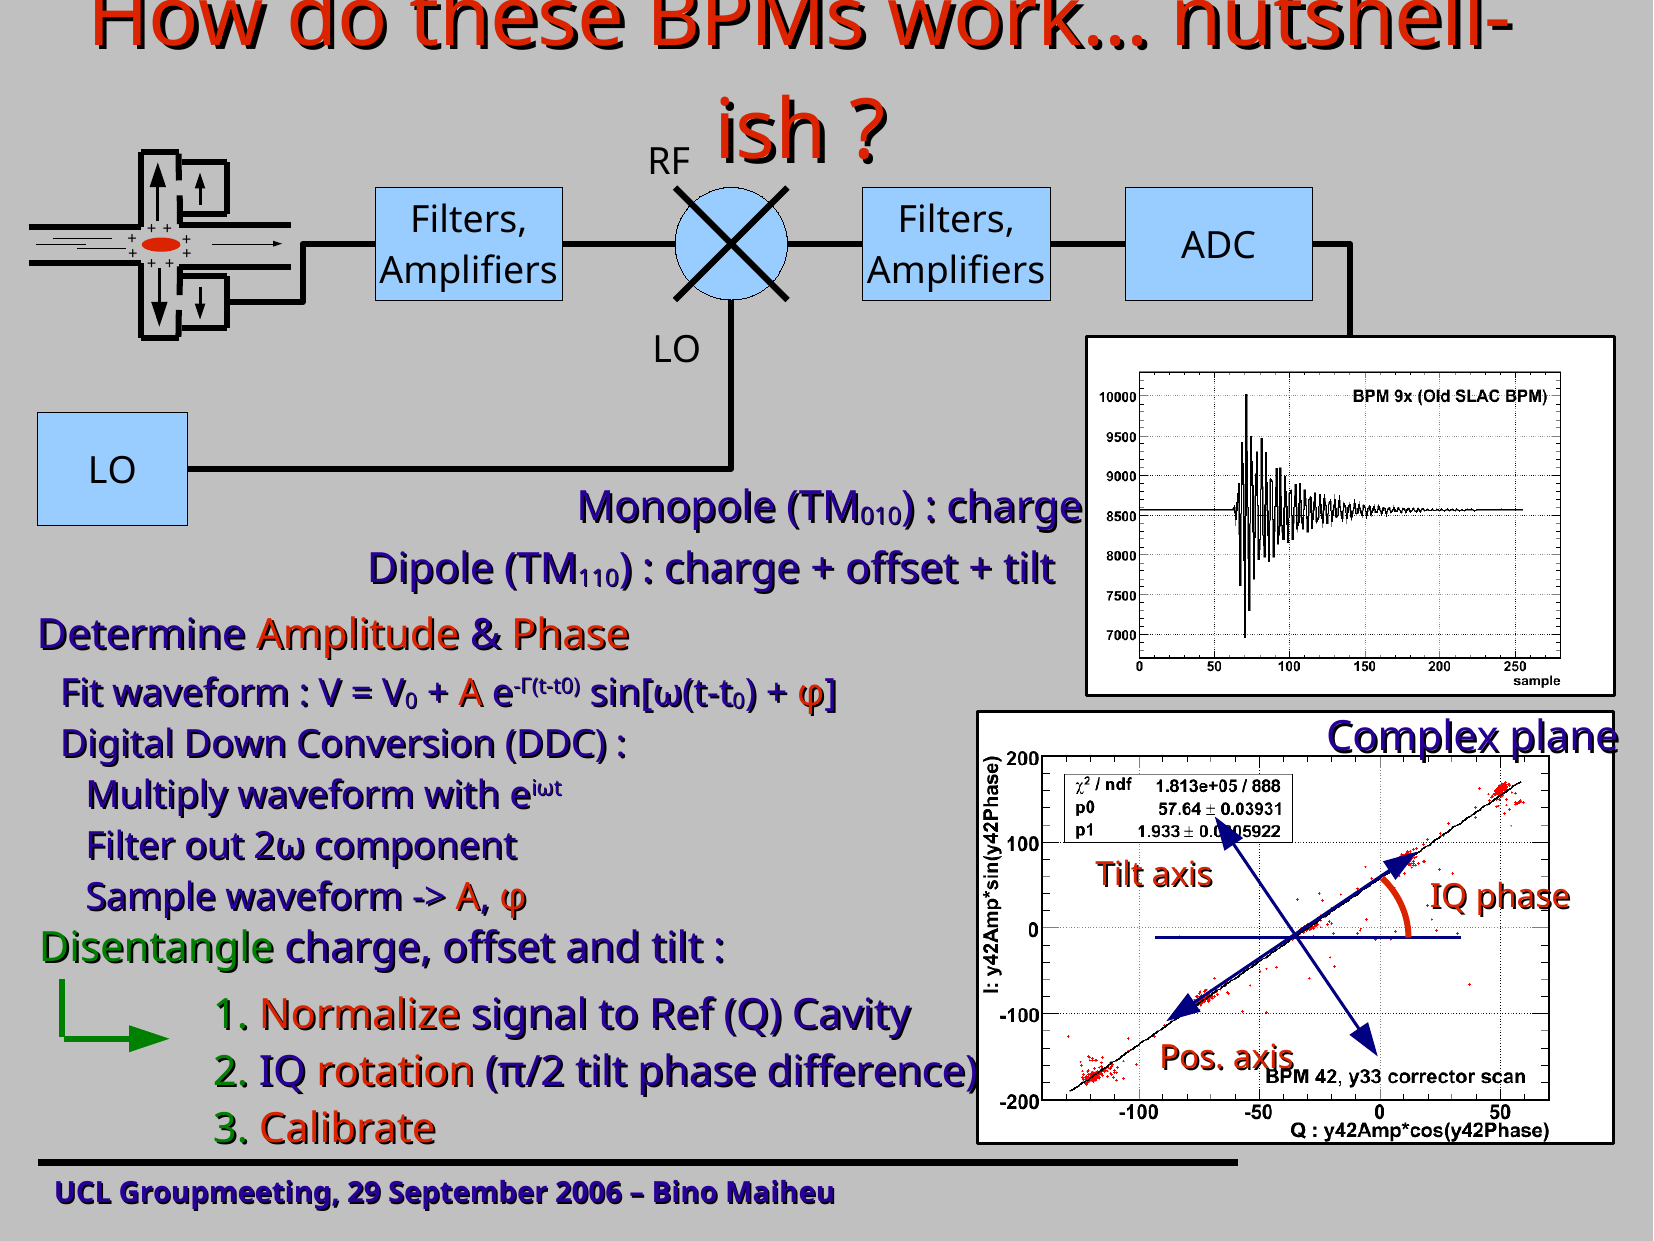

# How do these BPMs work... nutshell-ish ?
RF
Filters,
Amplifiers
Filters,
Amplifiers
ADC
+
+
+
+
+
+
+
+
LO
LO
Monopole (TM010) : charge
Dipole (TM110) : charge + offset + tilt
Determine Amplitude & Phase
 Fit waveform : V = V0 + A e-Г(t-t0) sin[ω(t-t0) + φ]
 Digital Down Conversion (DDC) :
Multiply waveform with eiωt
Filter out 2ω component
Sample waveform -> A, φ
Complex plane
Tilt axis
IQ phase
Disentangle charge, offset and tilt :
1. Normalize signal to Ref (Q) Cavity
2. IQ rotation (π/2 tilt phase difference)
3. Calibrate
Pos. axis
UCL Groupmeeting, 29 September 2006 – Bino Maiheu